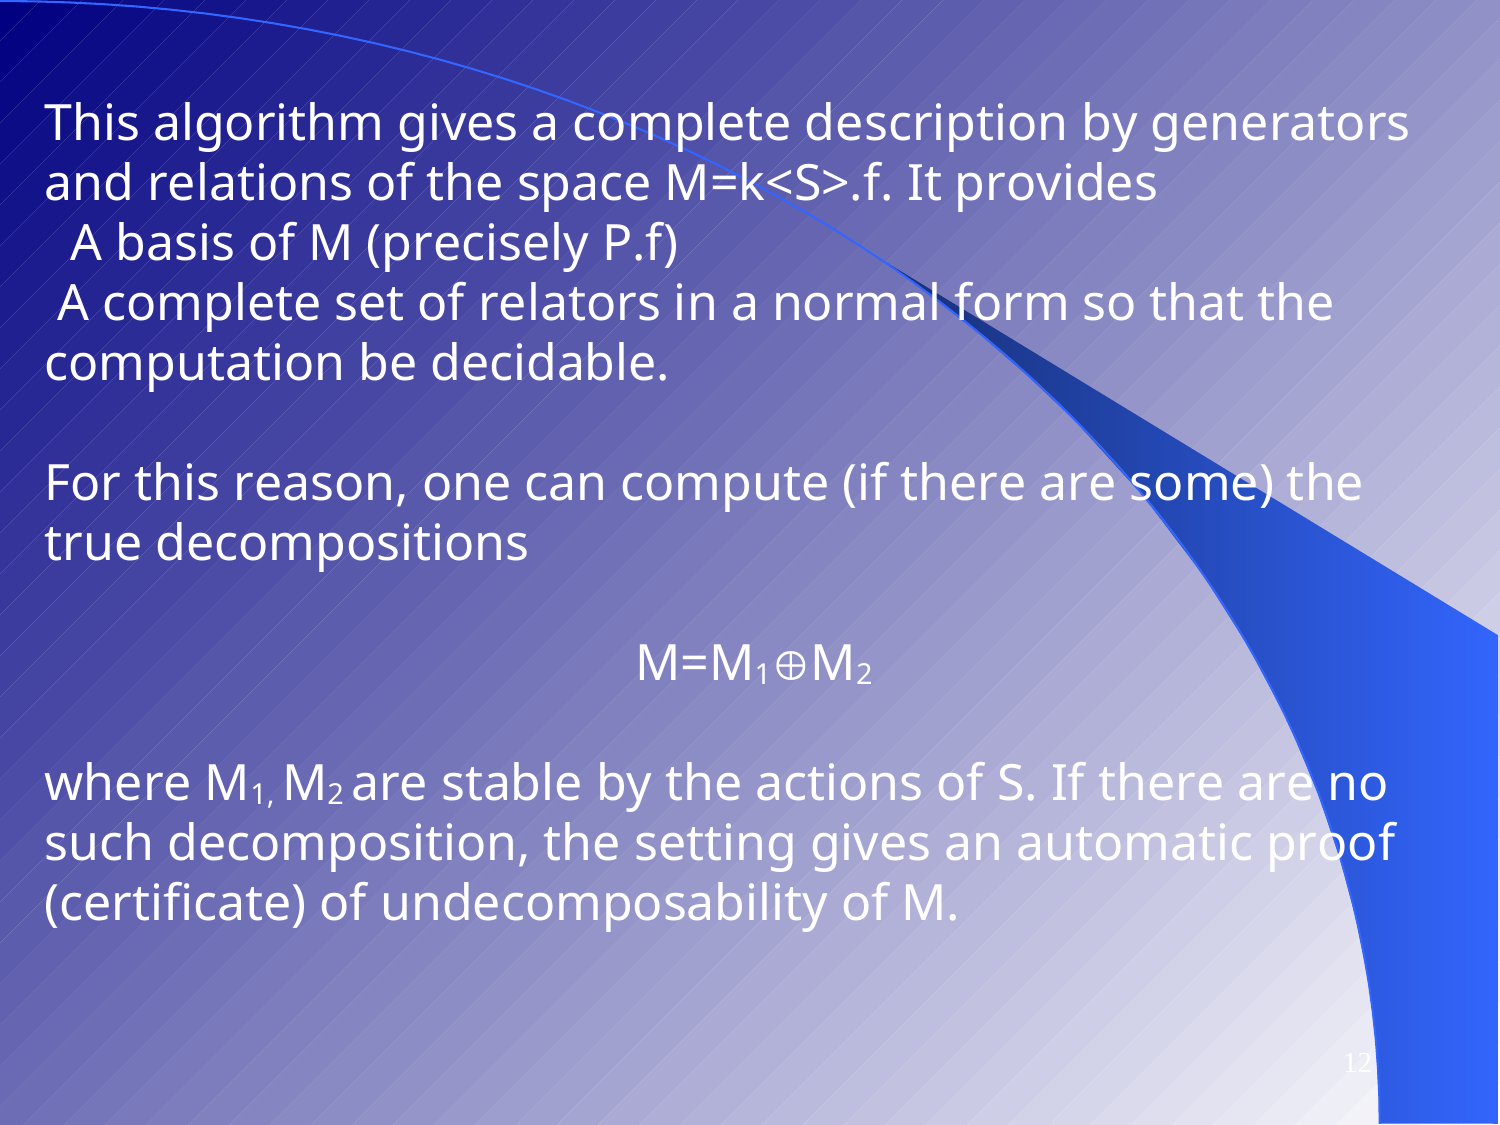

This algorithm gives a complete description by generators and relations of the space M=k<S>.f. It provides
 A basis of M (precisely P.f)
 A complete set of relators in a normal form so that the computation be decidable.
For this reason, one can compute (if there are some) the true decompositions
M=M1M2
where M1, M2 are stable by the actions of S. If there are no such decomposition, the setting gives an automatic proof (certificate) of undecomposability of M.
12